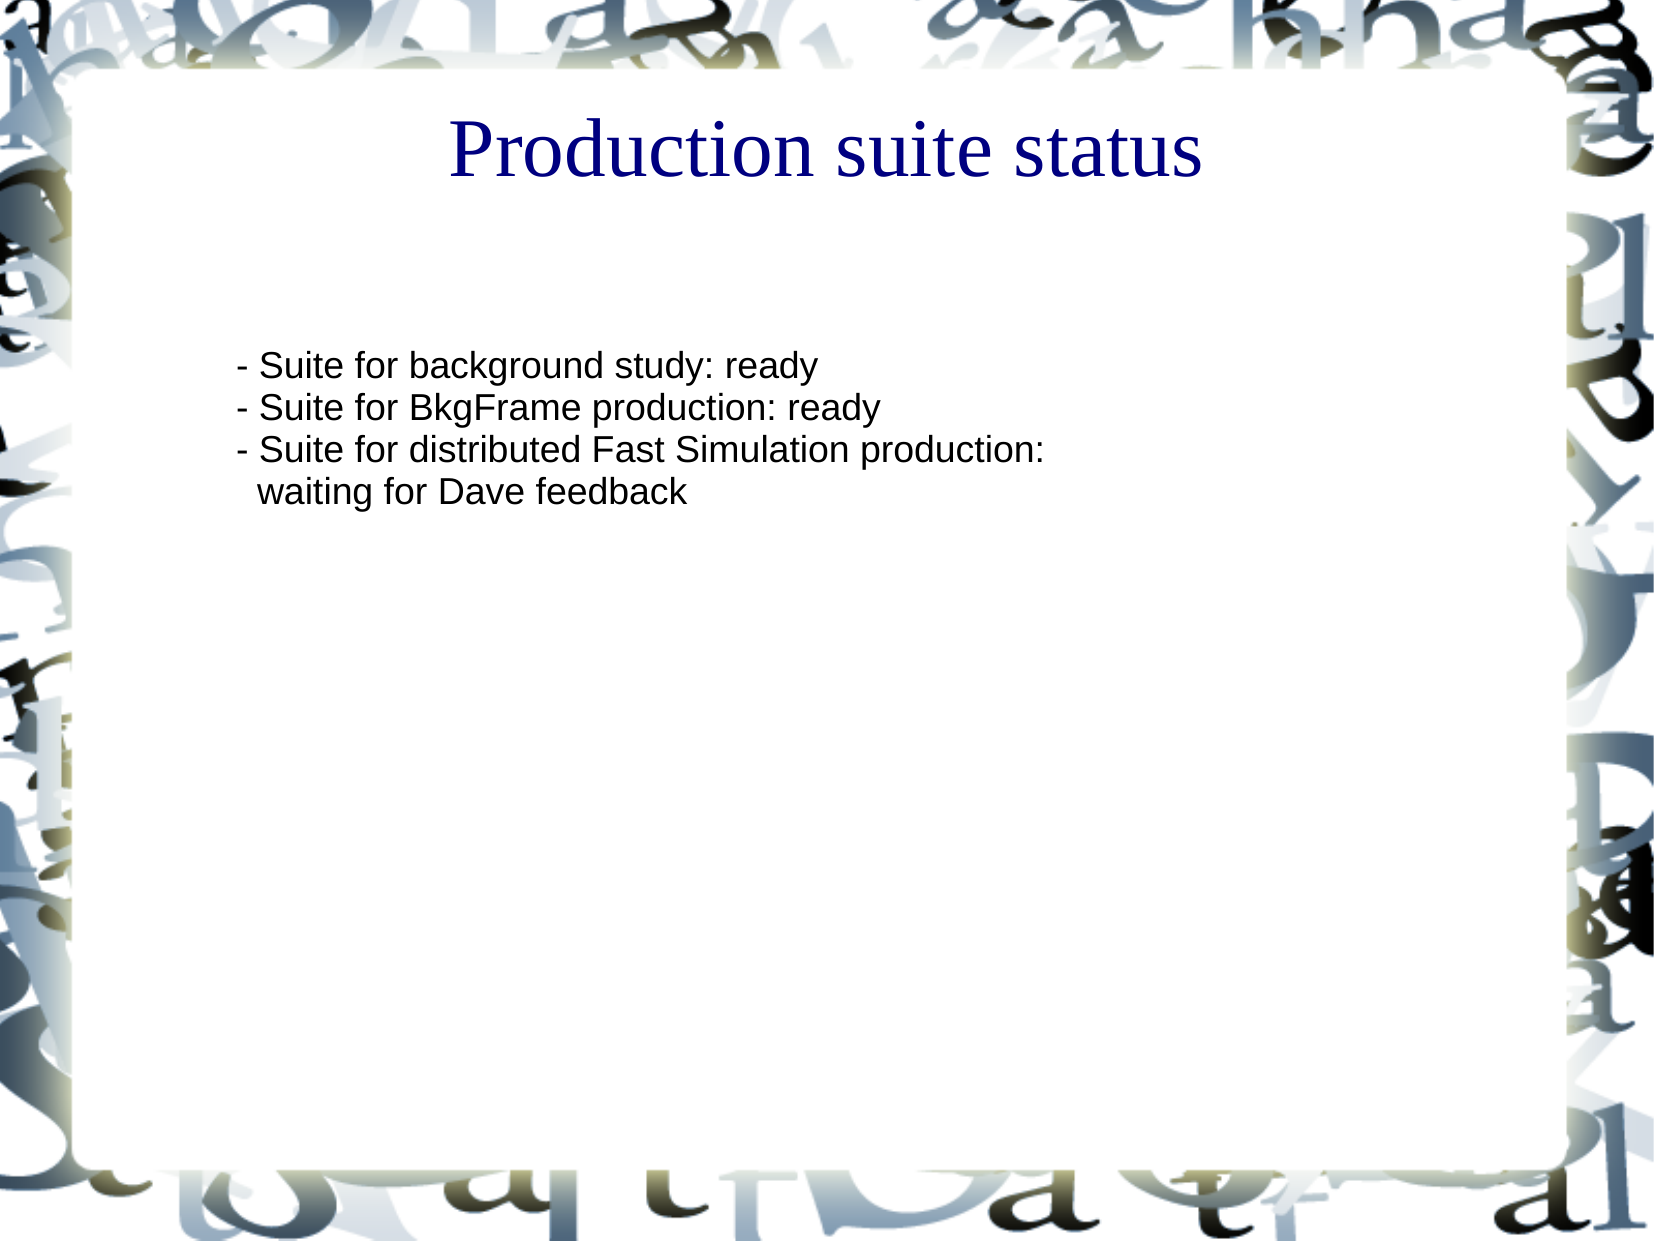

Production suite status
- Suite for background study: ready
- Suite for BkgFrame production: ready
- Suite for distributed Fast Simulation production:
 waiting for Dave feedback